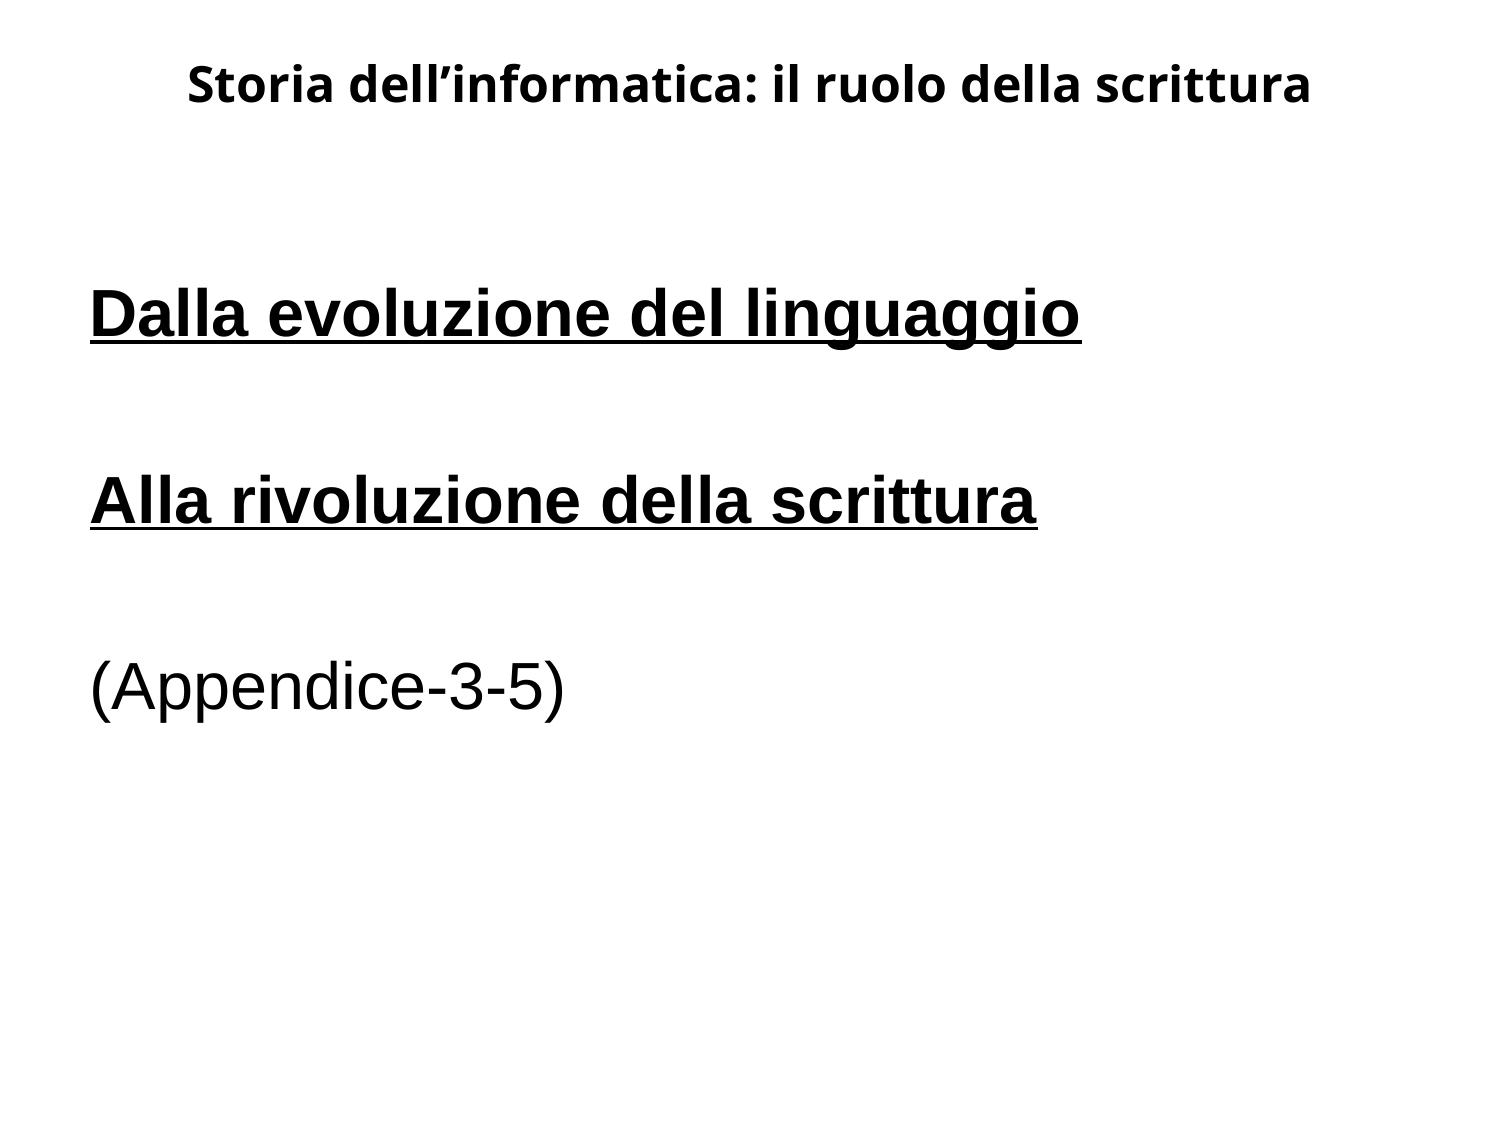

# Storia dell’informatica: il ruolo della scrittura
Dalla evoluzione del linguaggio
Alla rivoluzione della scrittura
(Appendice-3-5)